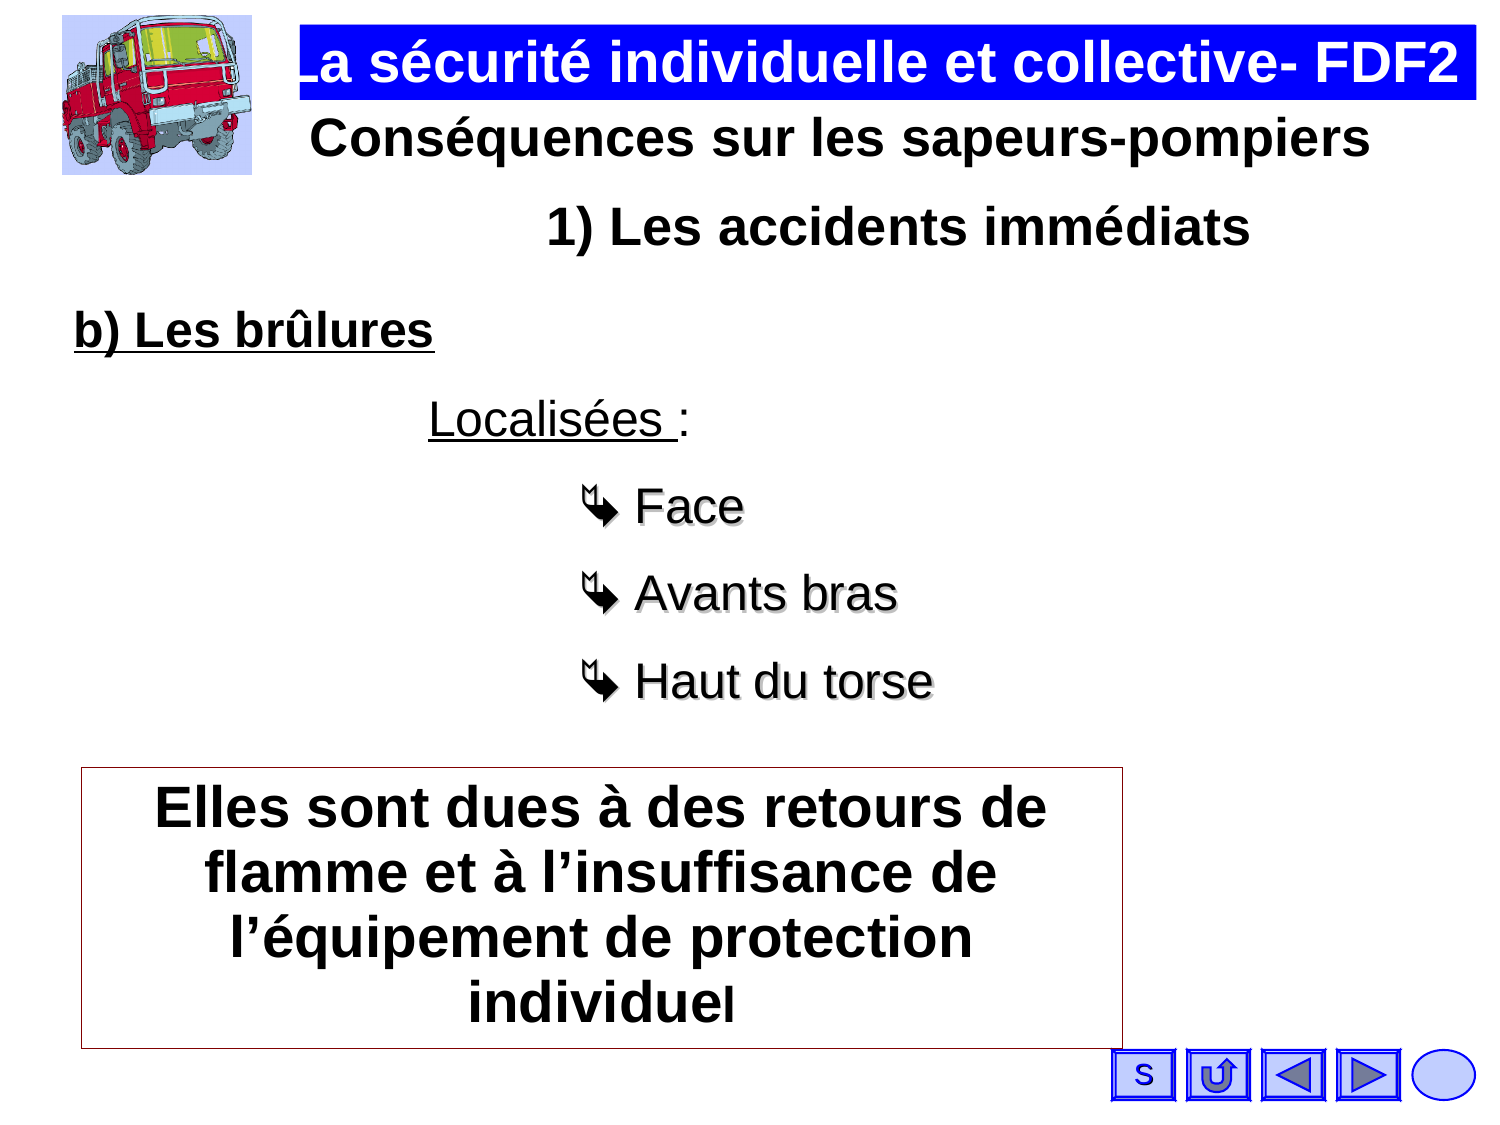

FDF2
La sécurité individuelle et collective- FDF2
La surveillance active - FDF2
Conséquences sur les sapeurs-pompiers
1) Les accidents immédiats
b) Les brûlures
Localisées :
	 Face
	 Avants bras
	 Haut du torse
Elles sont dues à des retours de flamme et à l’insuffisance de l’équipement de protection individuel